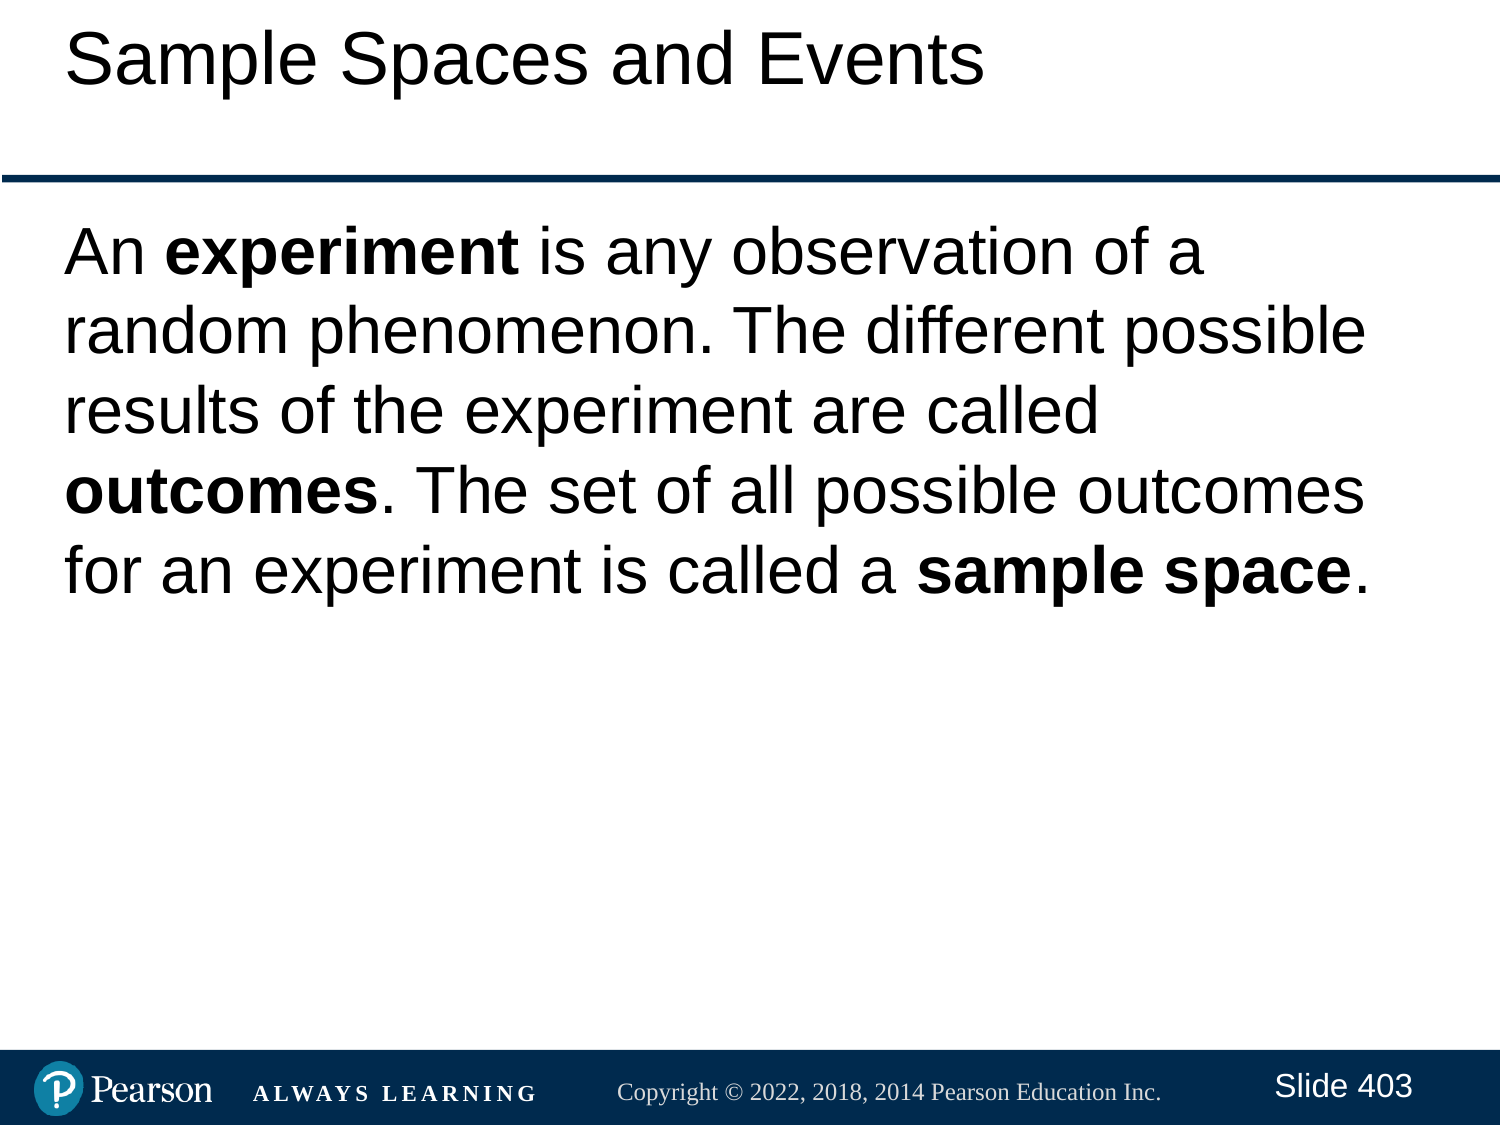

# Sample Spaces and Events
An experiment is any observation of a random phenomenon. The different possible results of the experiment are called outcomes. The set of all possible outcomes for an experiment is called a sample space.